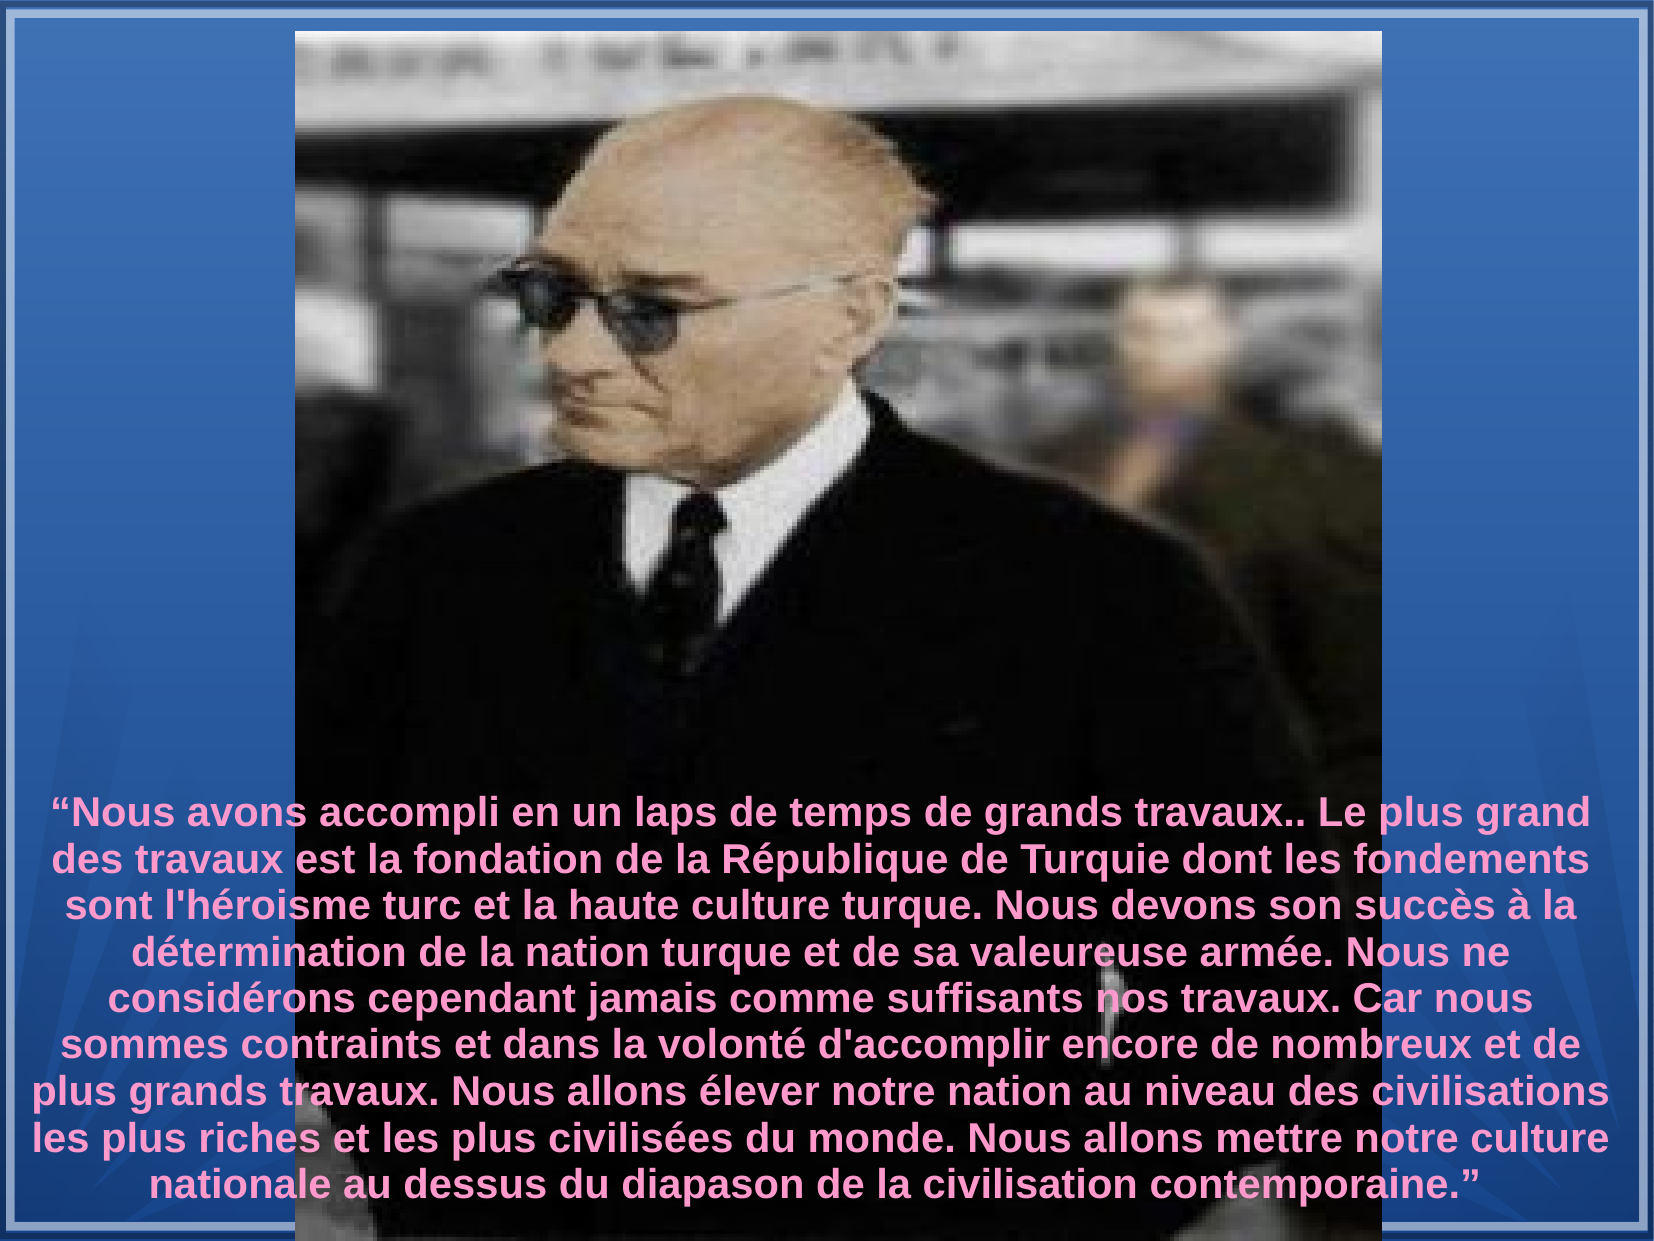

# “Nous avons accompli en un laps de temps de grands travaux.. Le plus grand des travaux est la fondation de la République de Turquie dont les fondements sont l'héroisme turc et la haute culture turque. Nous devons son succès à la détermination de la nation turque et de sa valeureuse armée. Nous ne considérons cependant jamais comme suffisants nos travaux. Car nous sommes contraints et dans la volonté d'accomplir encore de nombreux et de plus grands travaux. Nous allons élever notre nation au niveau des civilisations les plus riches et les plus civilisées du monde. Nous allons mettre notre culture nationale au dessus du diapason de la civilisation contemporaine.”